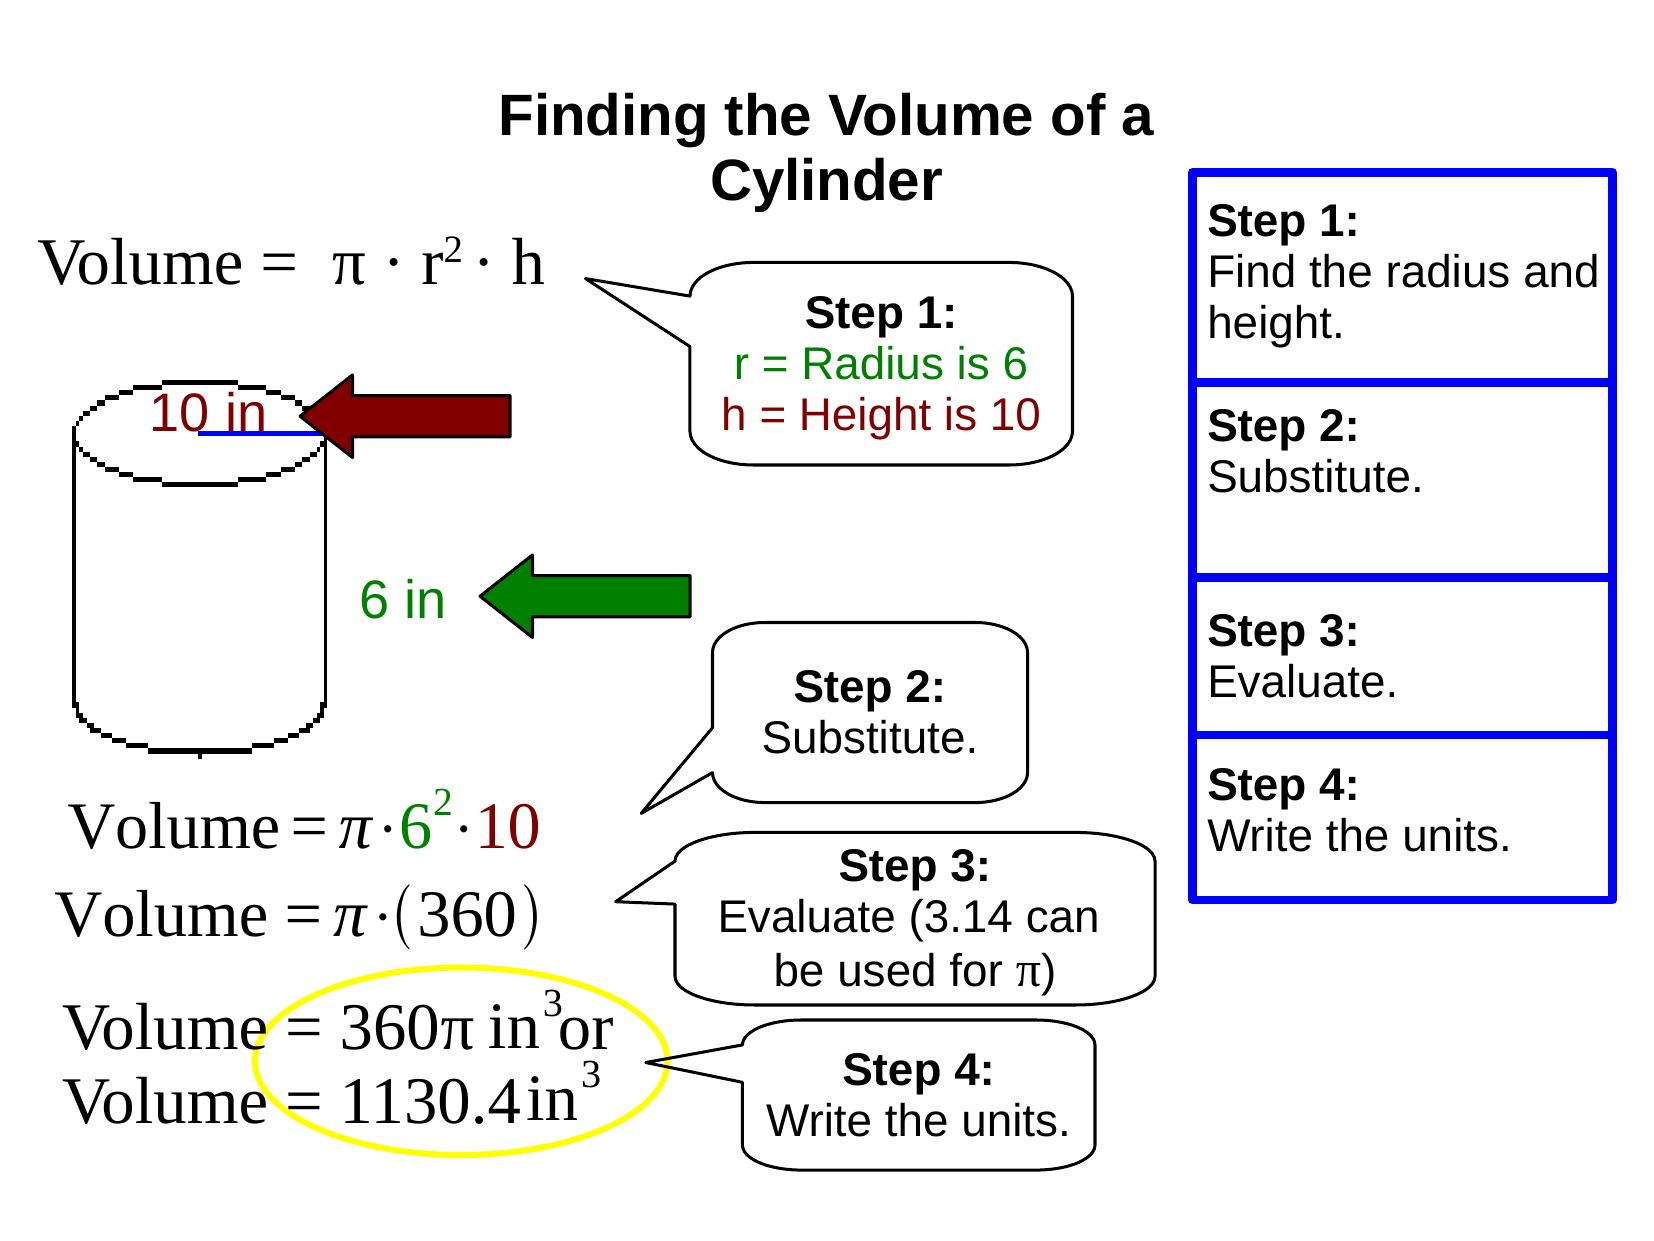

Finding the Volume of a Cylinder
Step 1:
Find the radius and height.
Step 2:
Substitute.
Step 3:
Evaluate.
Step 4:
Write the units.
Volume = π · r2 · h
Step 1:
r = Radius is 6
h = Height is 10
10 in
6 in
Step 2:
Substitute.
Step 3:
Evaluate (3.14 can
be used for π)
Volume = 360π or
Volume = 1130.4
Step 4:
Write the units.